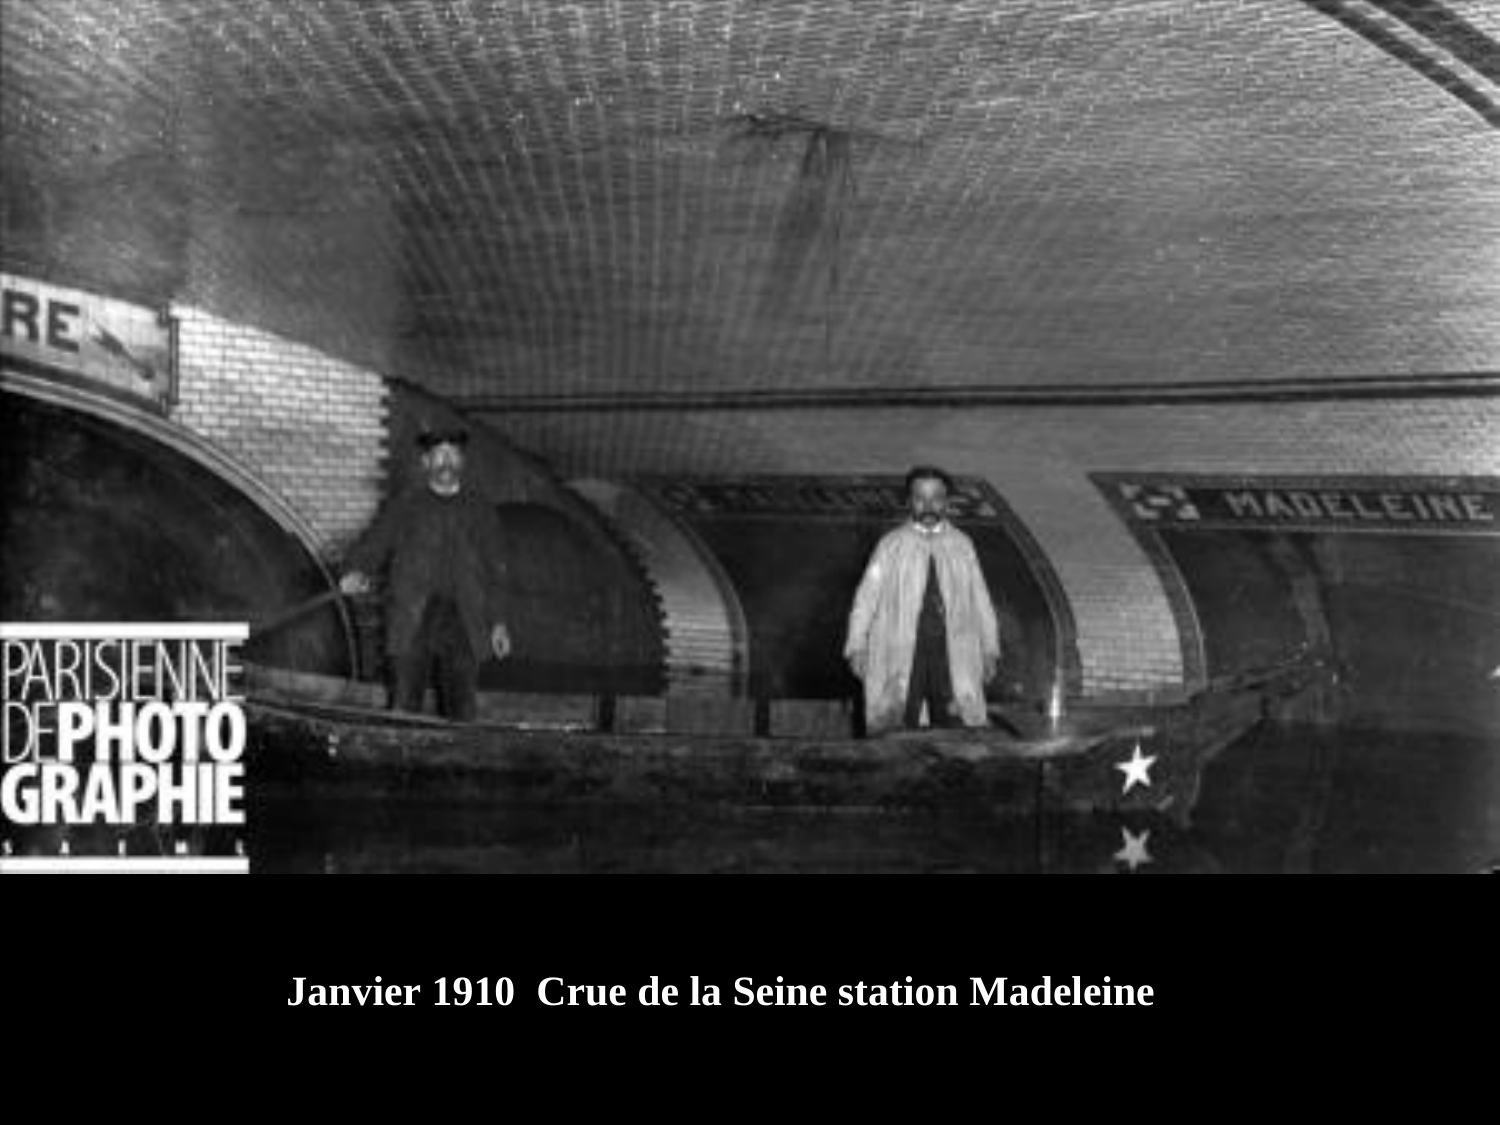

Janvier 1910 Crue de la Seine station Madeleine